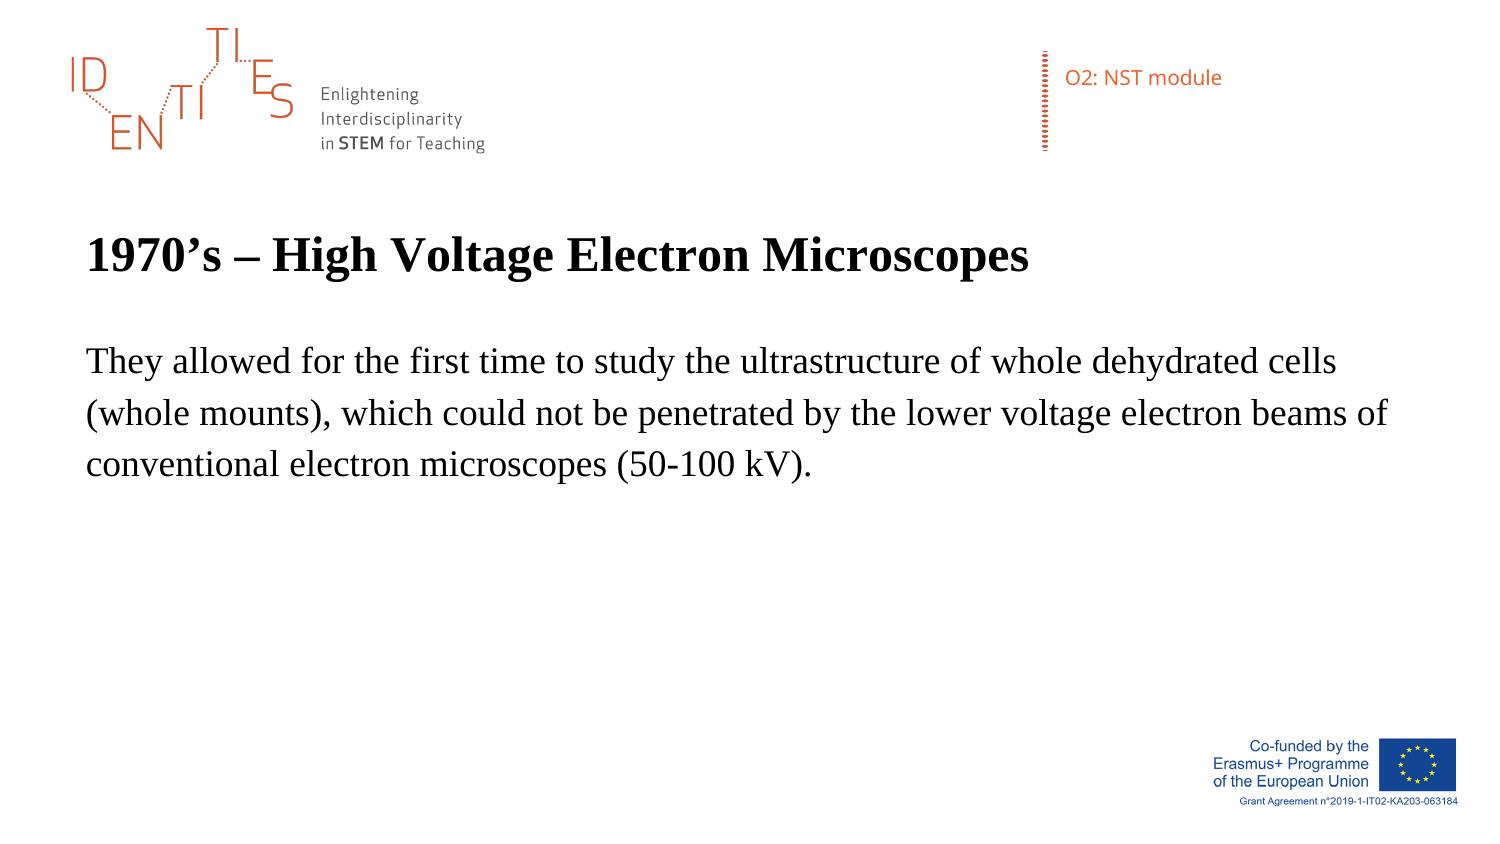

O2: NST module
1970’s – High Voltage Electron Microscopes
They allowed for the first time to study the ultrastructure of whole dehydrated cells (whole mounts), which could not be penetrated by the lower voltage electron beams of conventional electron microscopes (50-100 kV).